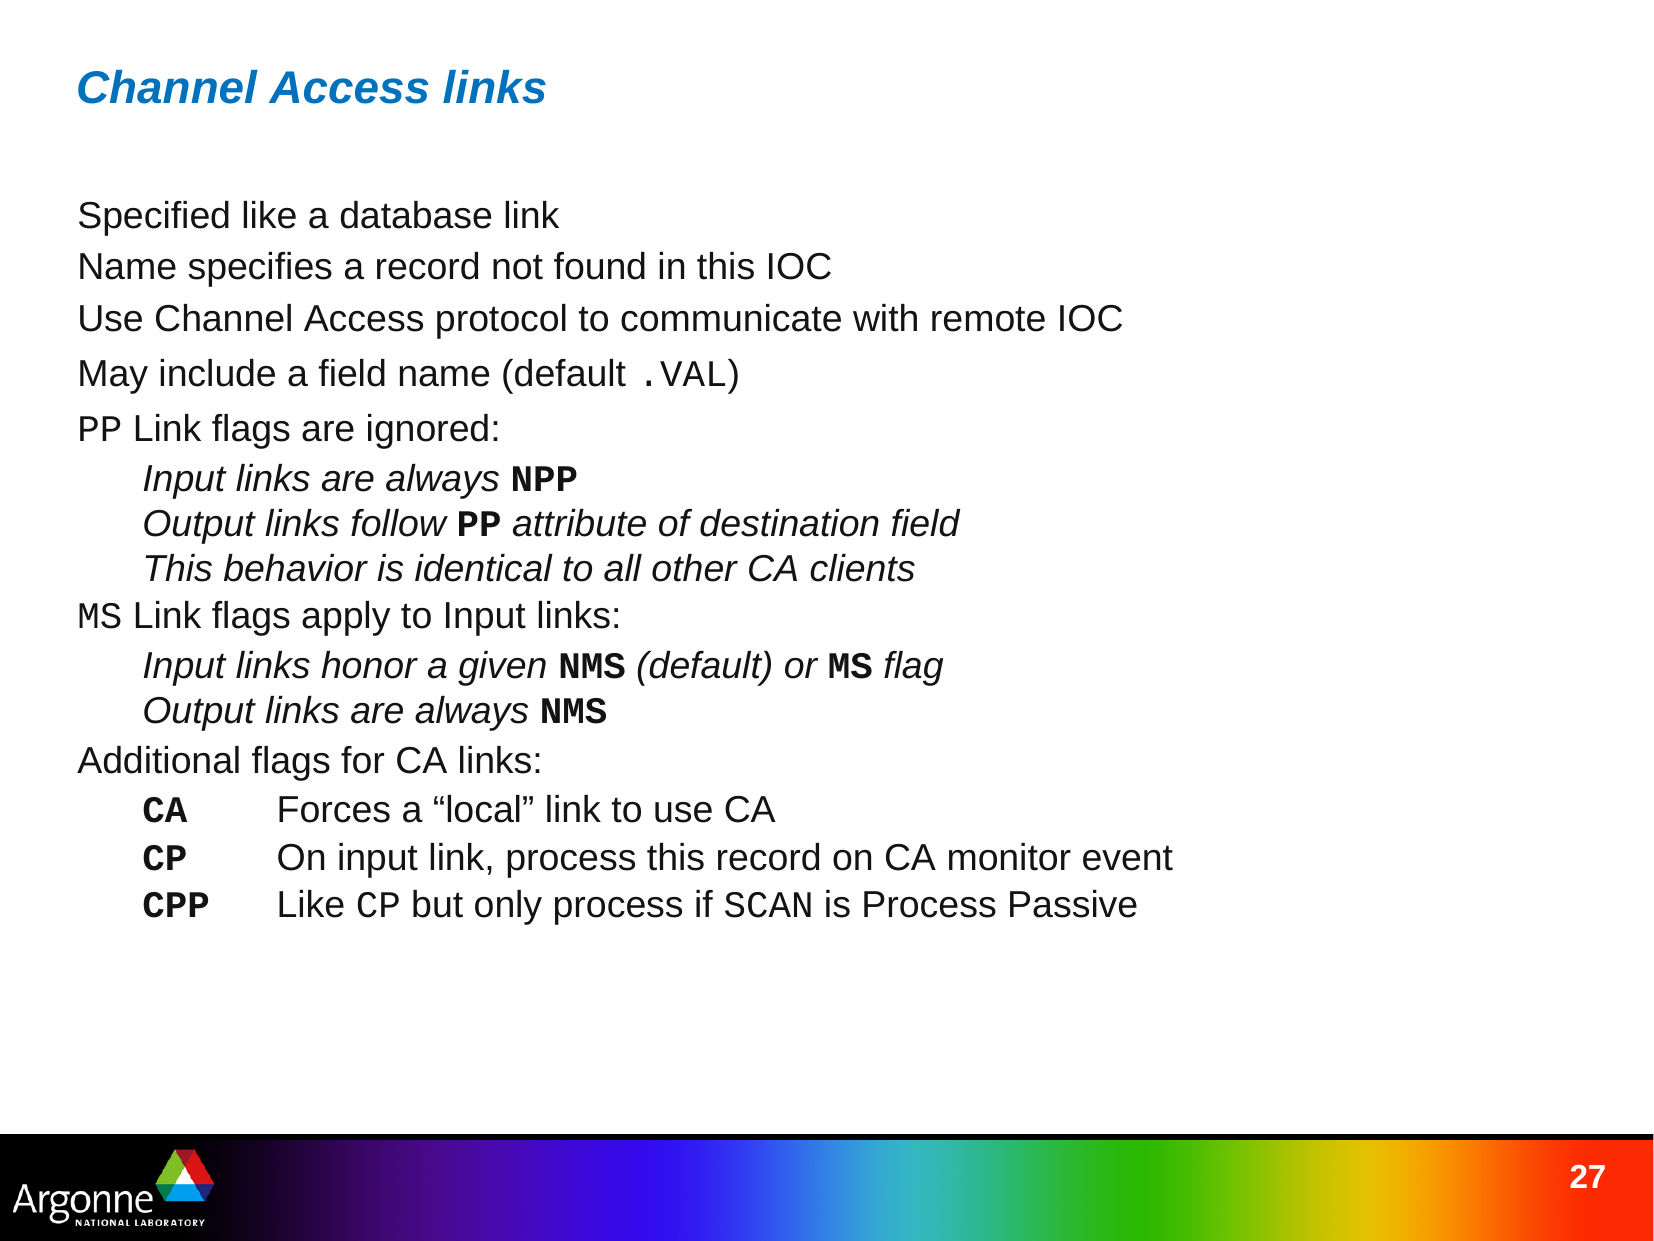

# Channel Access links
Specified like a database link
Name specifies a record not found in this IOC
Use Channel Access protocol to communicate with remote IOC
May include a field name (default .VAL)
PP Link flags are ignored:
Input links are always NPP
Output links follow PP attribute of destination field
This behavior is identical to all other CA clients
MS Link flags apply to Input links:
Input links honor a given NMS (default) or MS flag
Output links are always NMS
Additional flags for CA links:
CA 	Forces a “local” link to use CA
CP 	On input link, process this record on CA monitor event
CPP	Like CP but only process if SCAN is Process Passive
27